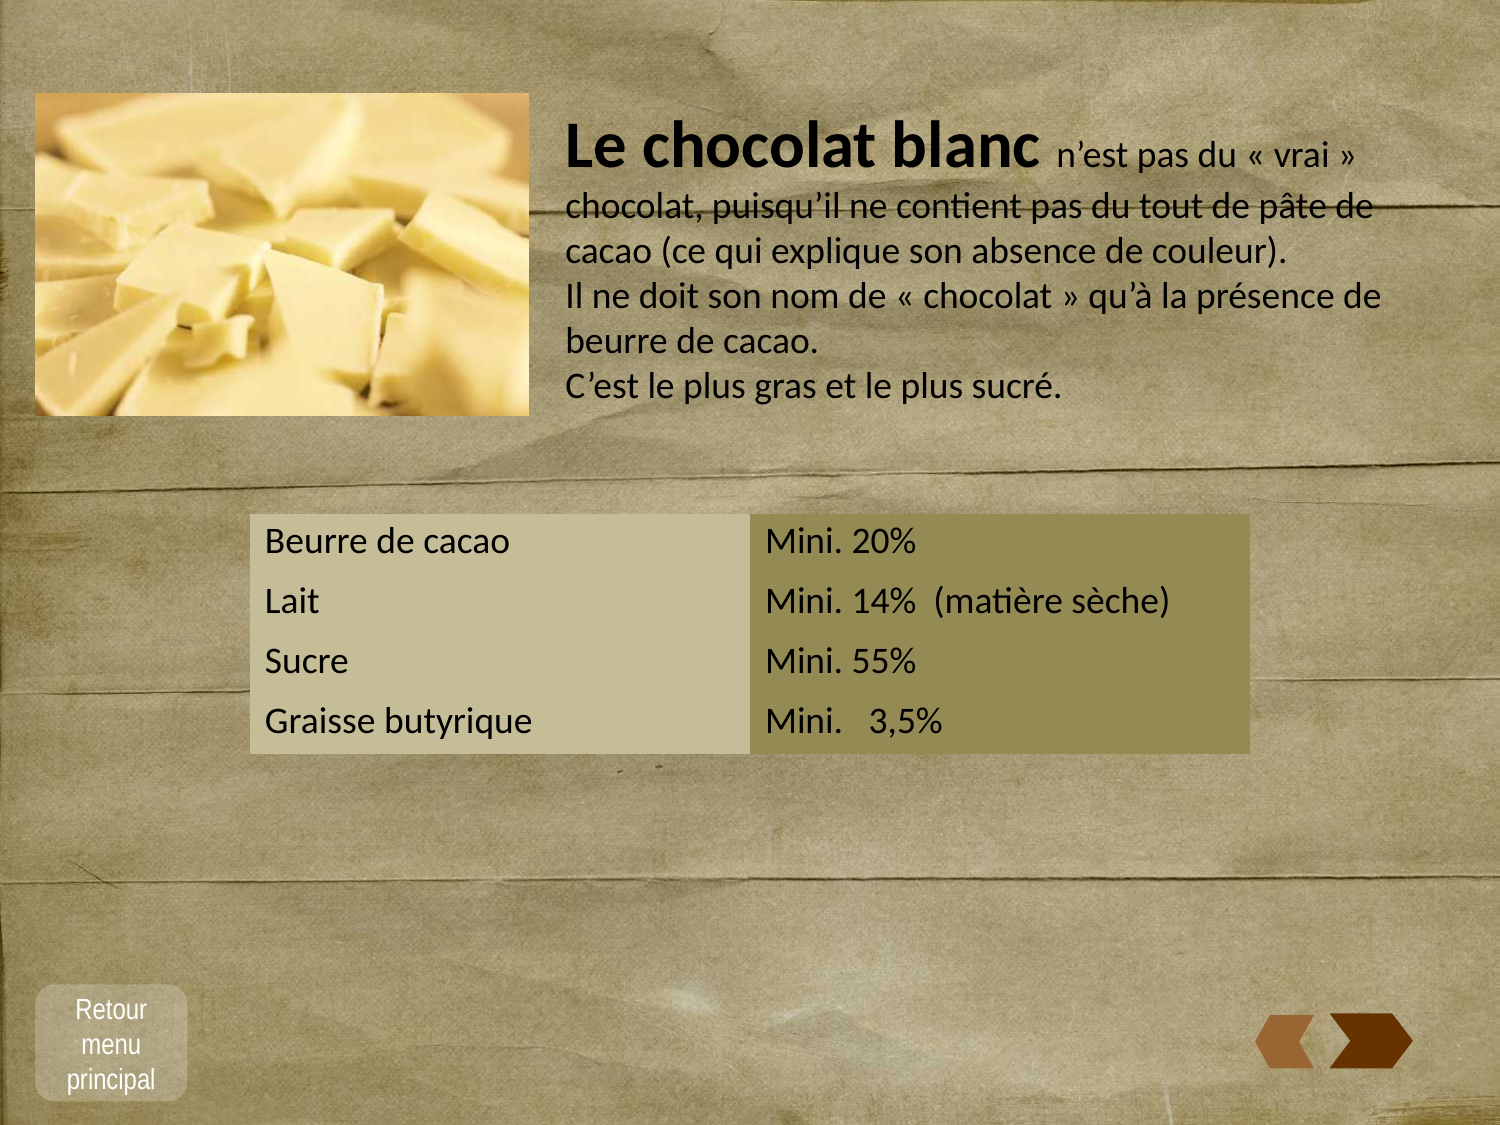

#
Le chocolat blanc n’est pas du « vrai » chocolat, puisqu’il ne contient pas du tout de pâte de cacao (ce qui explique son absence de couleur).
Il ne doit son nom de « chocolat » qu’à la présence de beurre de cacao.
C’est le plus gras et le plus sucré.
| Beurre de cacao | Mini. 20% |
| --- | --- |
| Lait | Mini. 14%  (matière sèche) |
| Sucre | Mini. 55% |
| Graisse butyrique | Mini.   3,5% |
Retour menu
principal